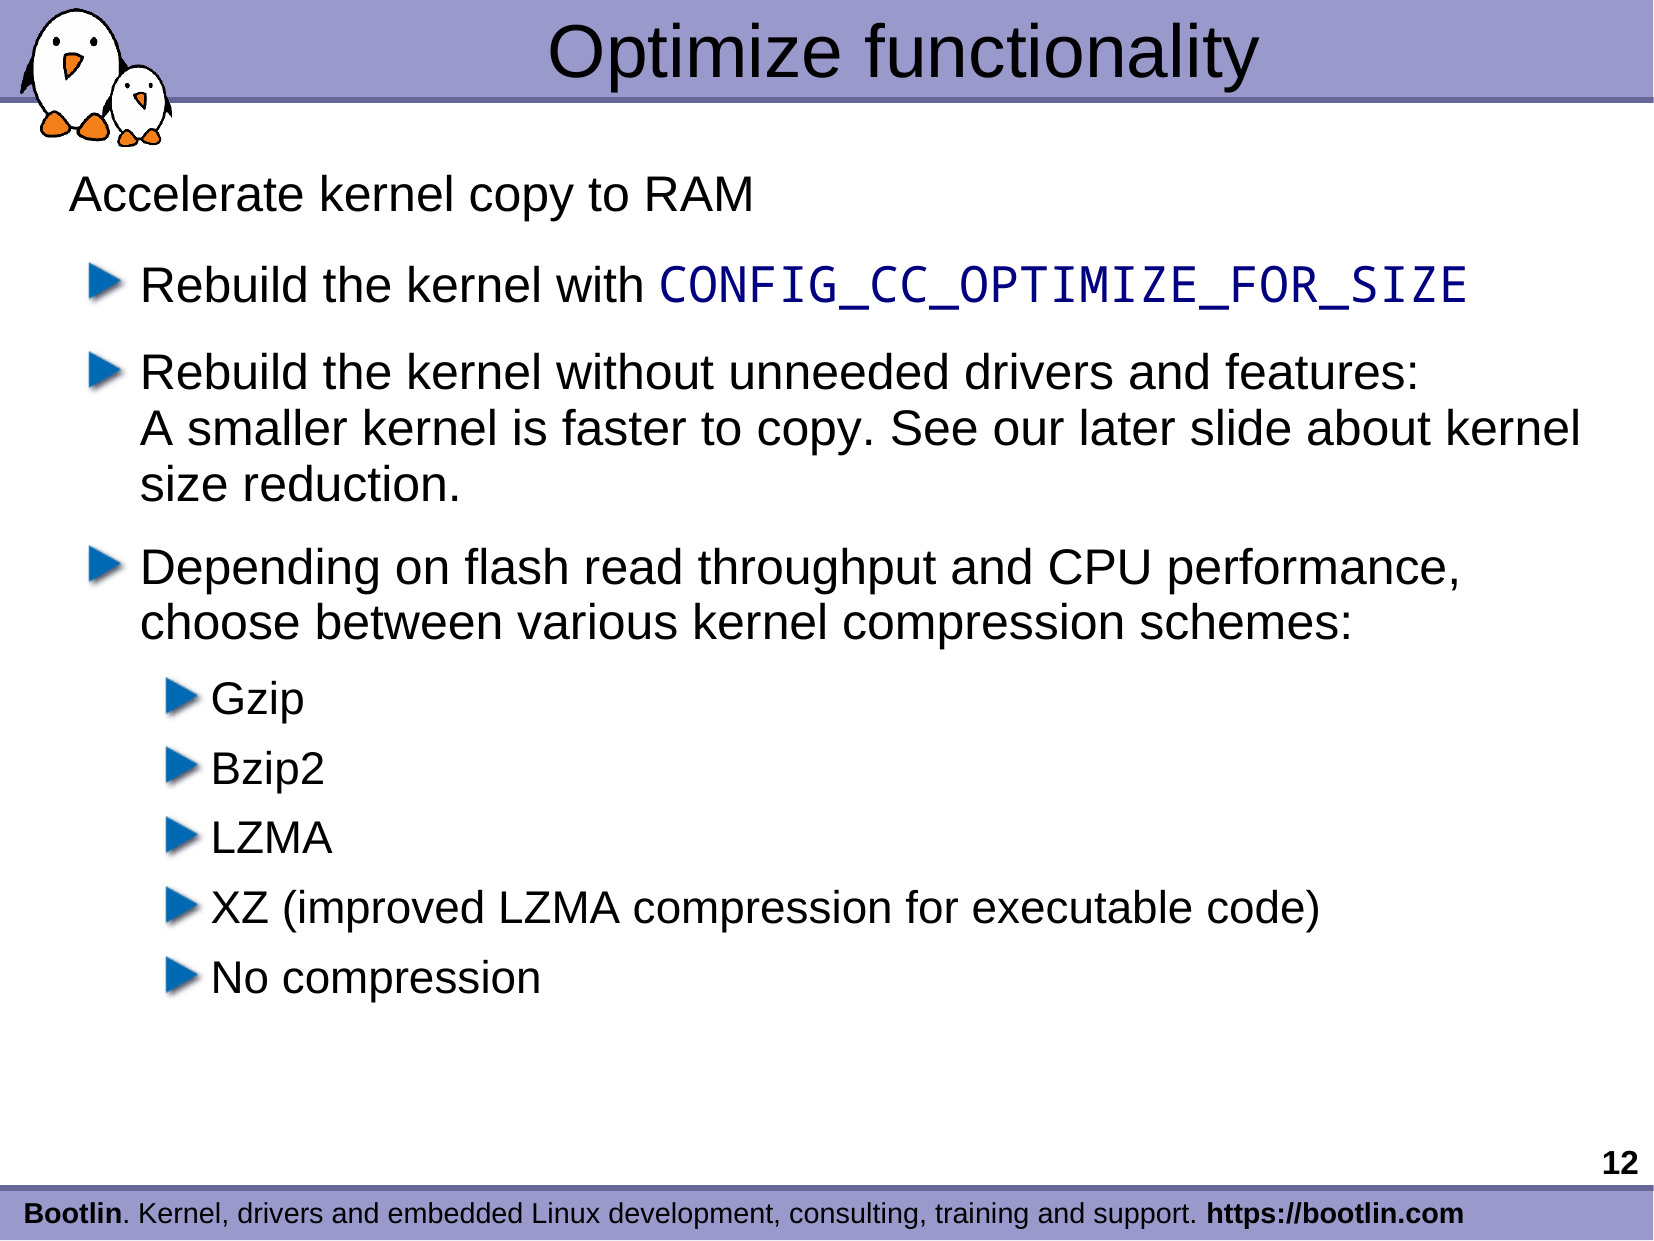

# Optimize functionality
Accelerate kernel copy to RAM
Rebuild the kernel with CONFIG_CC_OPTIMIZE_FOR_SIZE
Rebuild the kernel without unneeded drivers and features:
A smaller kernel is faster to copy. See our later slide about kernel size reduction.
Depending on flash read throughput and CPU performance, choose between various kernel compression schemes:
Gzip
Bzip2
LZMA
XZ (improved LZMA compression for executable code)
No compression